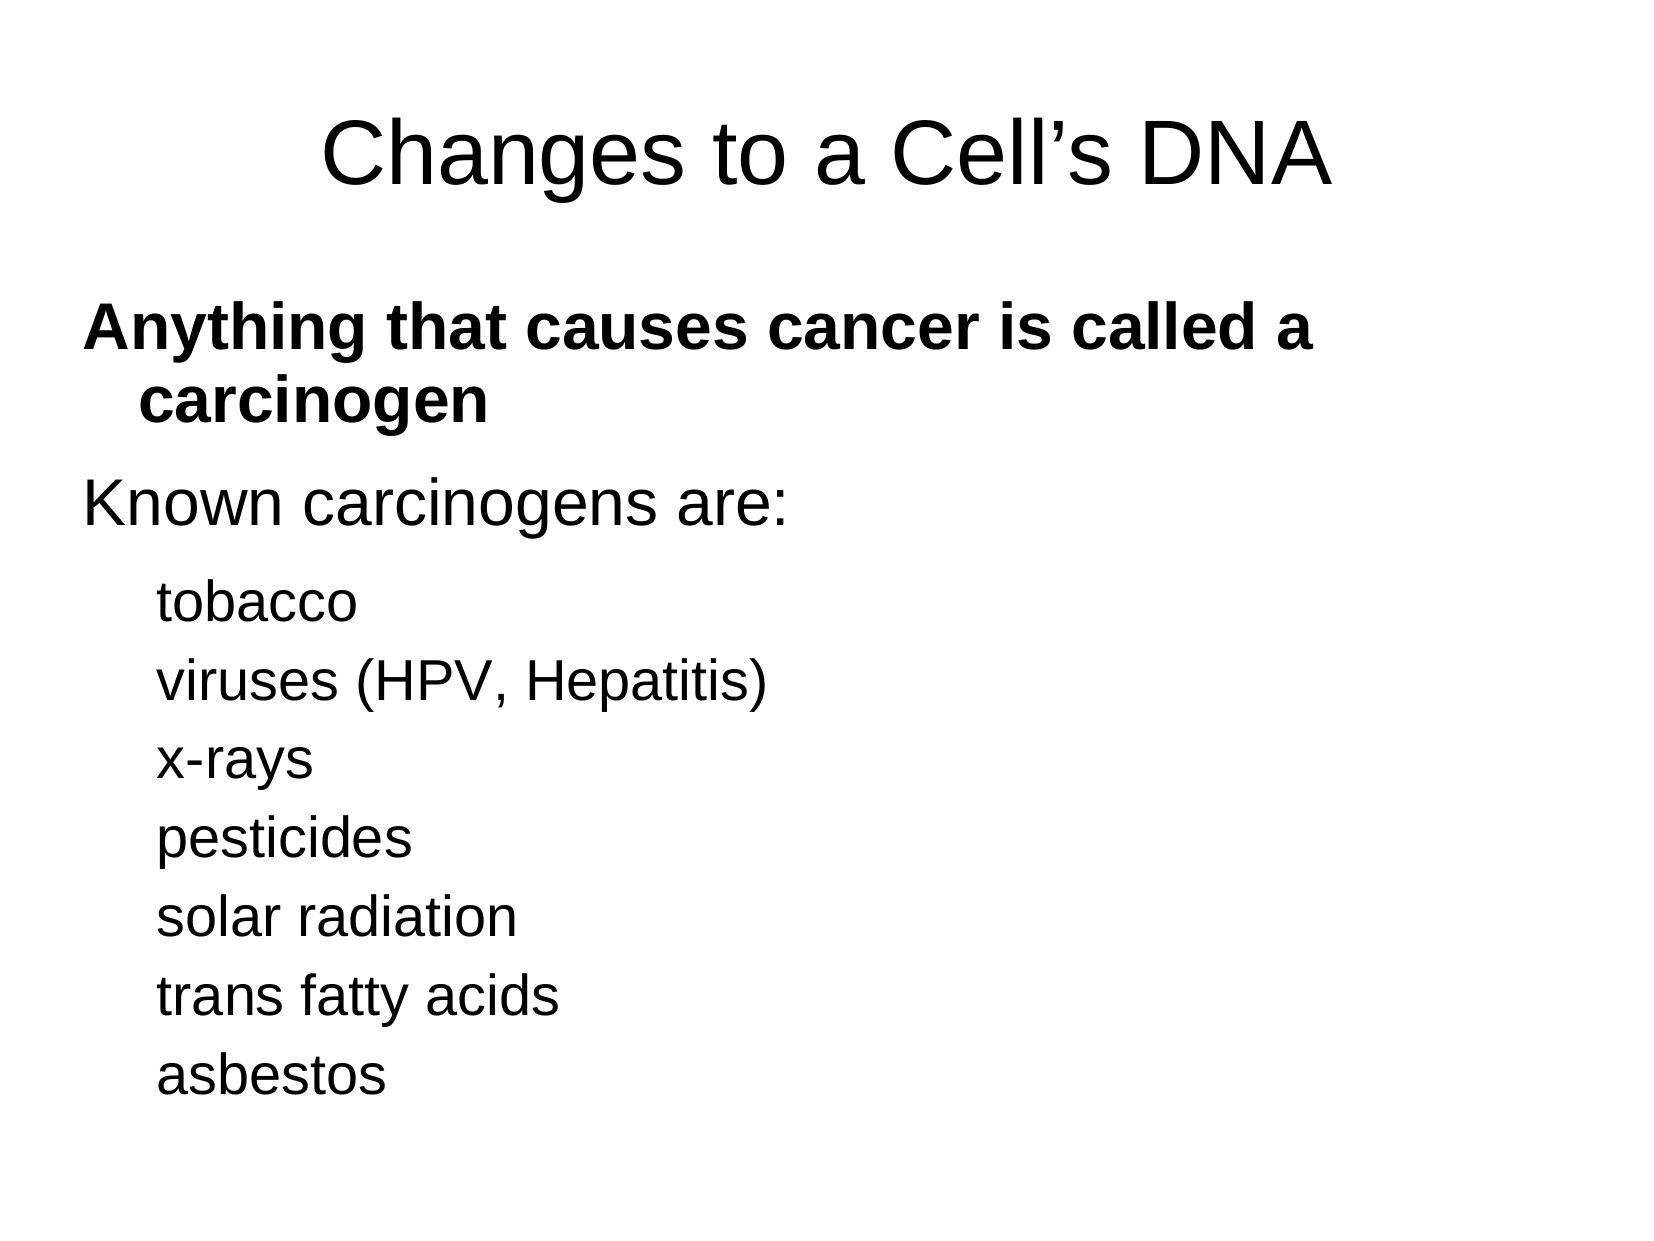

Changes to a Cell’s DNA
# Anything that causes cancer is called a carcinogen
Known carcinogens are:
tobacco
viruses (HPV, Hepatitis)
x-rays
pesticides
solar radiation
trans fatty acids
asbestos